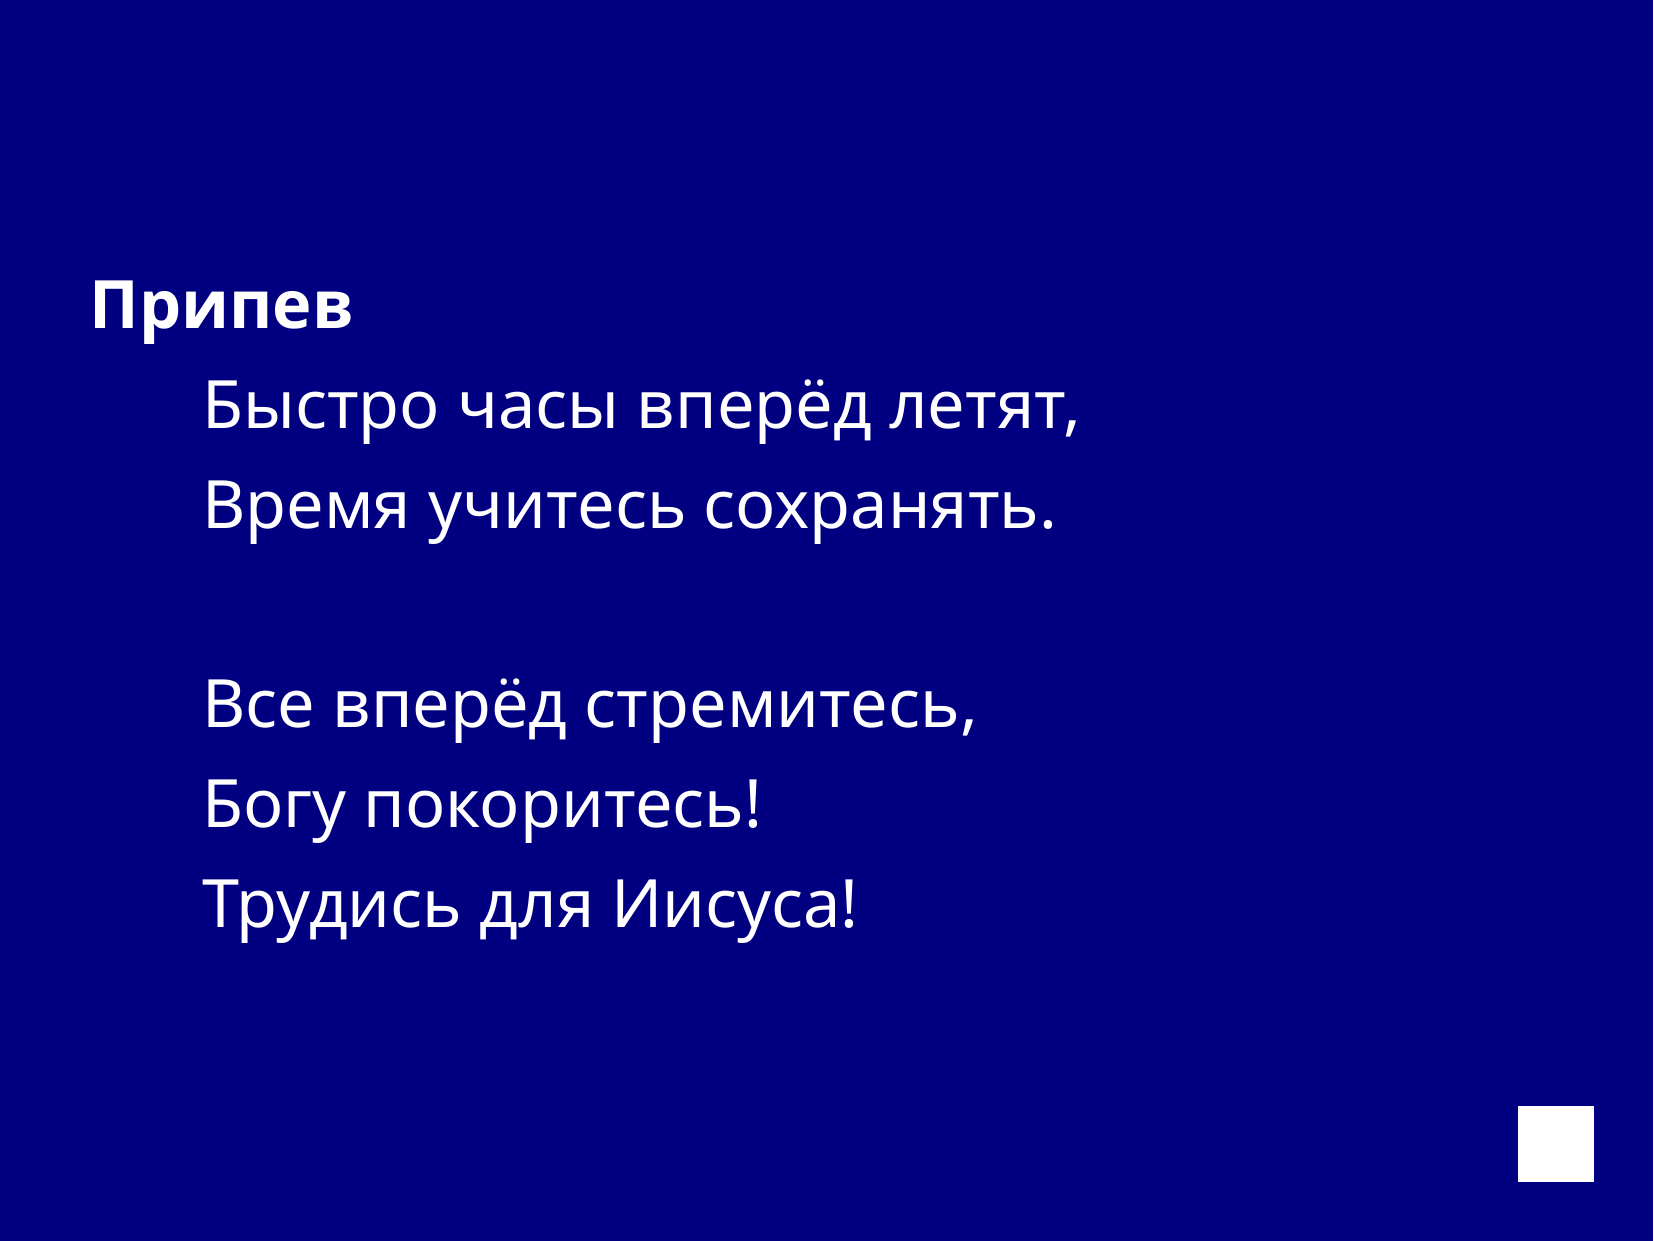

Припев
	Быстро часы вперёд летят,
	Время учитесь сохранять.
	Все вперёд стремитесь,
	Богу покоритесь!
	Трудись для Иисуса!